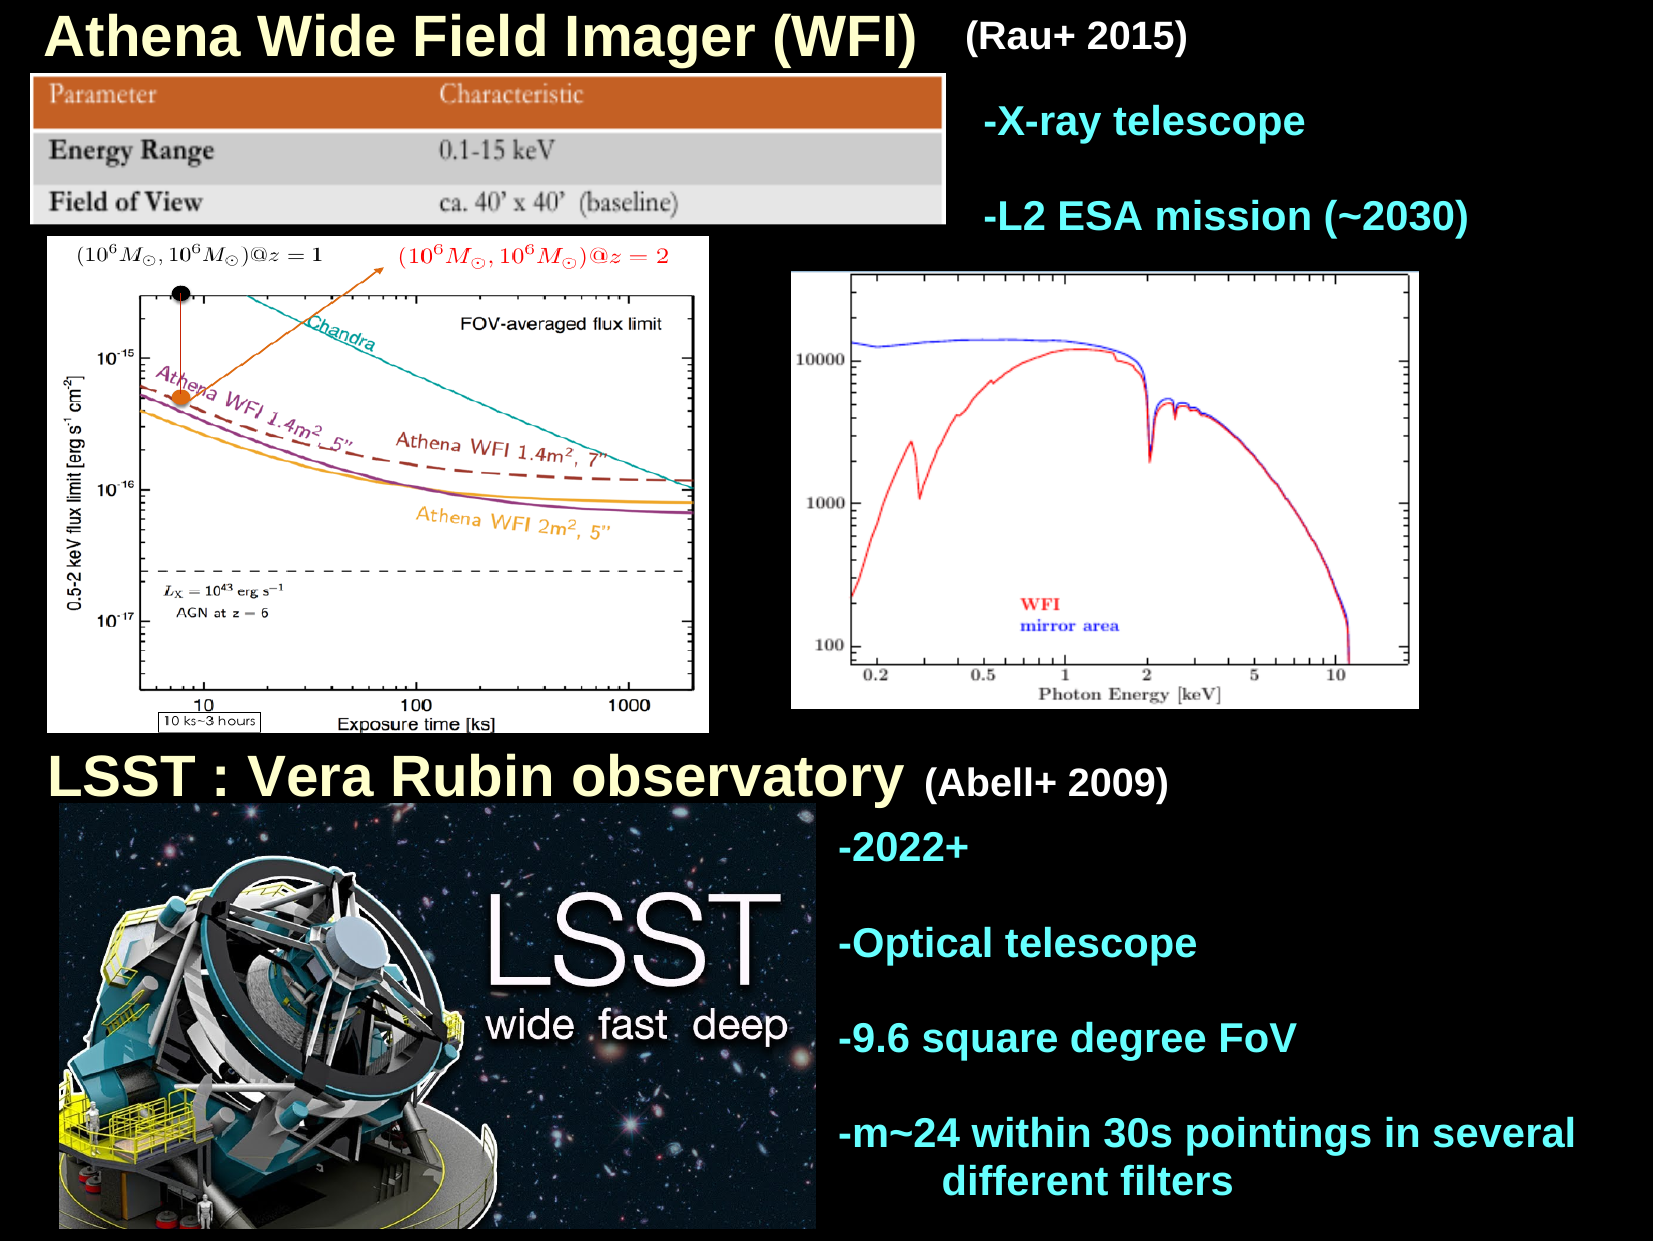

(Rau+ 2015)
Athena Wide Field Imager (WFI)
-X-ray telescope
-L2 ESA mission (~2030)
(Abell+ 2009)
LSST : Vera Rubin observatory
-2022+
-Optical telescope
-9.6 square degree FoV
-m~24 within 30s pointings in several different filters